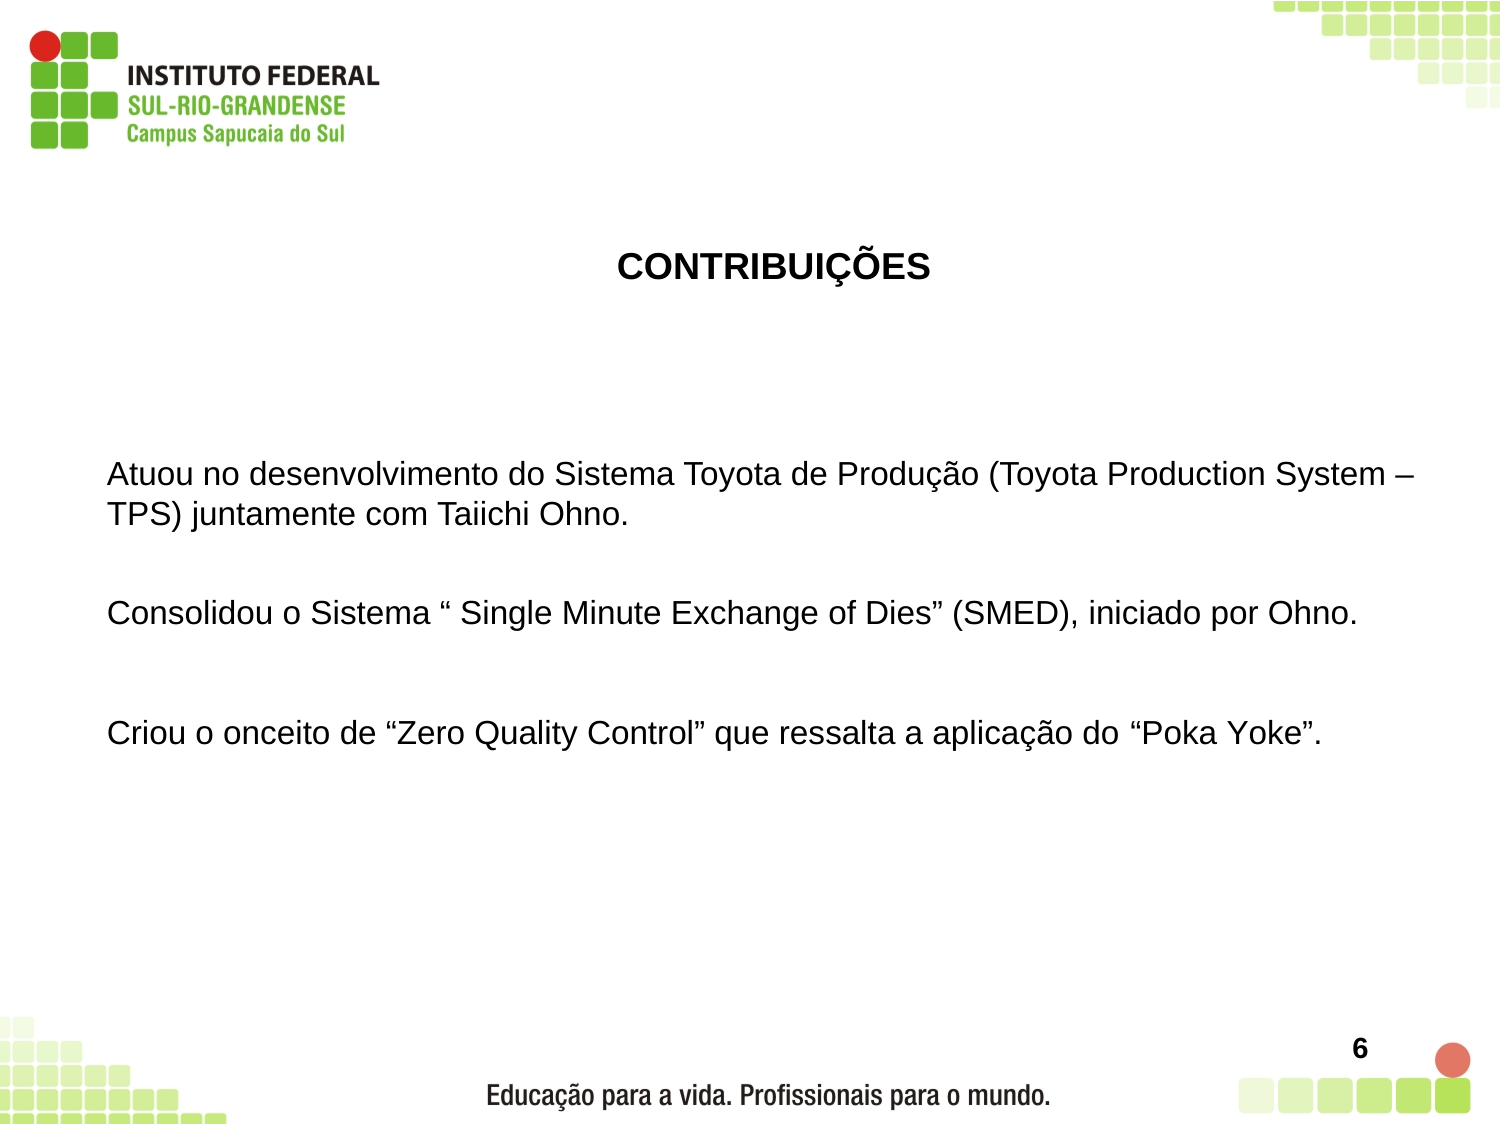

CONTRIBUIÇÕES
Atuou no desenvolvimento do Sistema Toyota de Produção (Toyota Production System – TPS) juntamente com Taiichi Ohno.
Consolidou o Sistema “ Single Minute Exchange of Dies” (SMED), iniciado por Ohno.
Criou o onceito de “Zero Quality Control” que ressalta a aplicação do “Poka Yoke”.